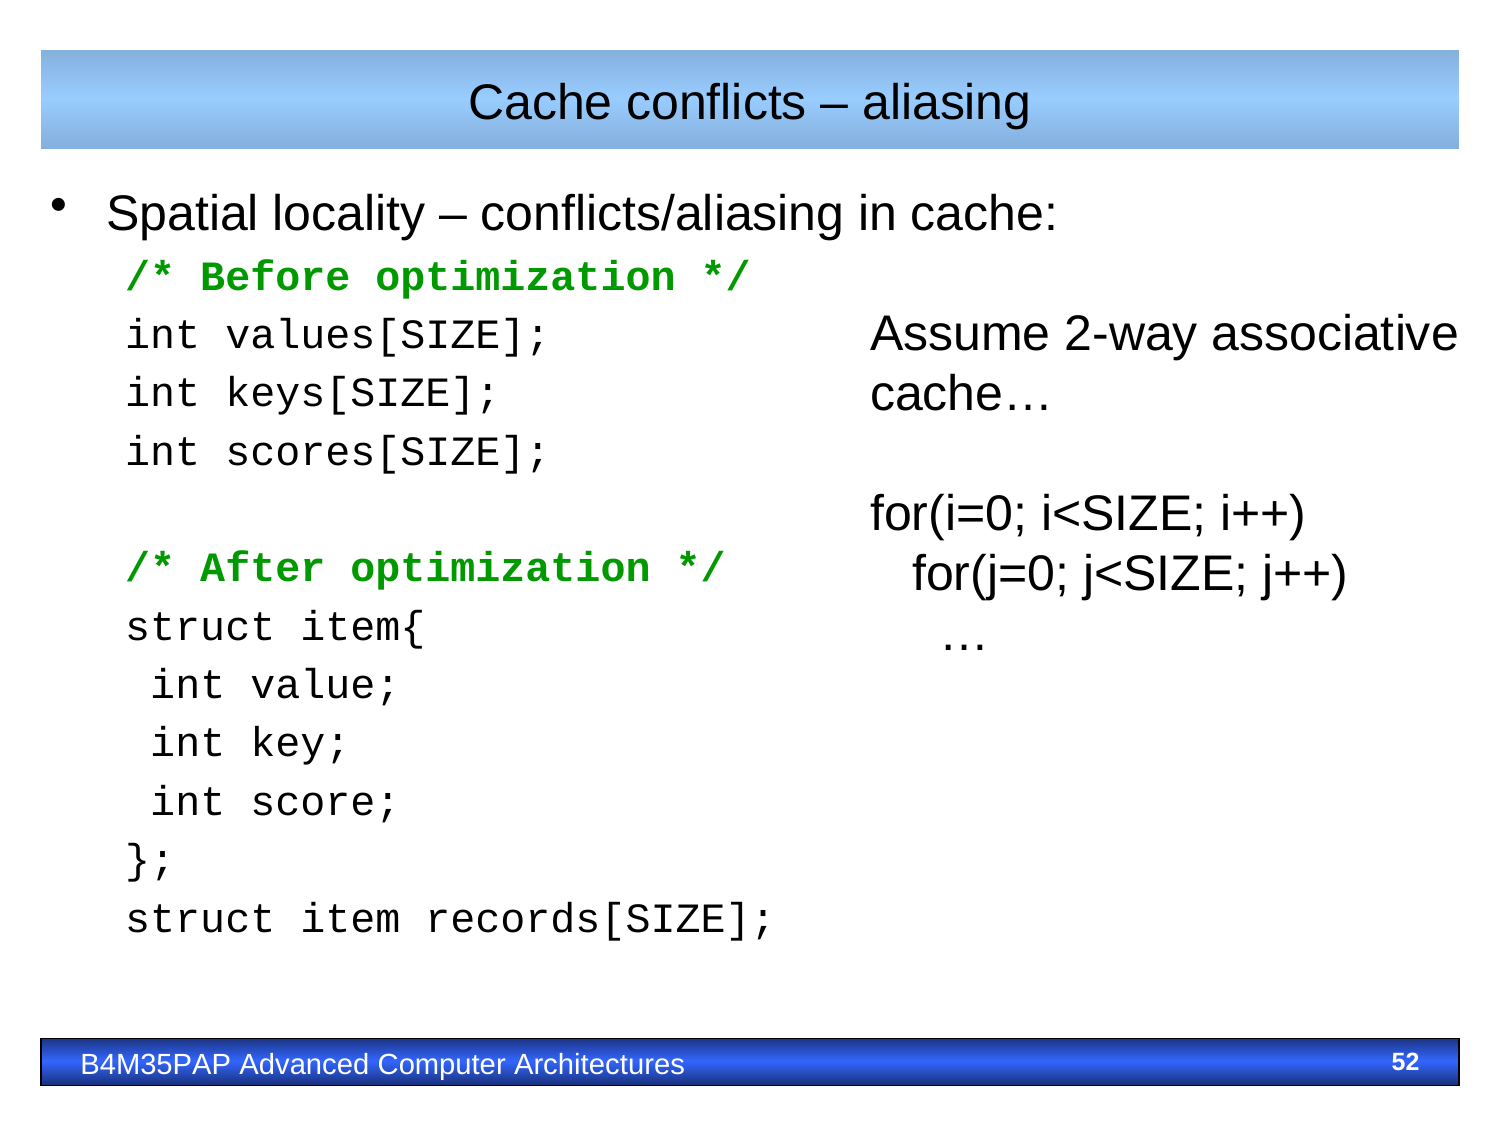

# Cache conflicts – aliasing
Spatial locality – conflicts/aliasing in cache:
/* Before optimization */
int values[SIZE];
int keys[SIZE];
int scores[SIZE];
/* After optimization */
struct item{
 int value;
 int key;
 int score;
};
struct item records[SIZE];
Assume 2-way associative cache…
for(i=0; i<SIZE; i++)
 for(j=0; j<SIZE; j++)
 …